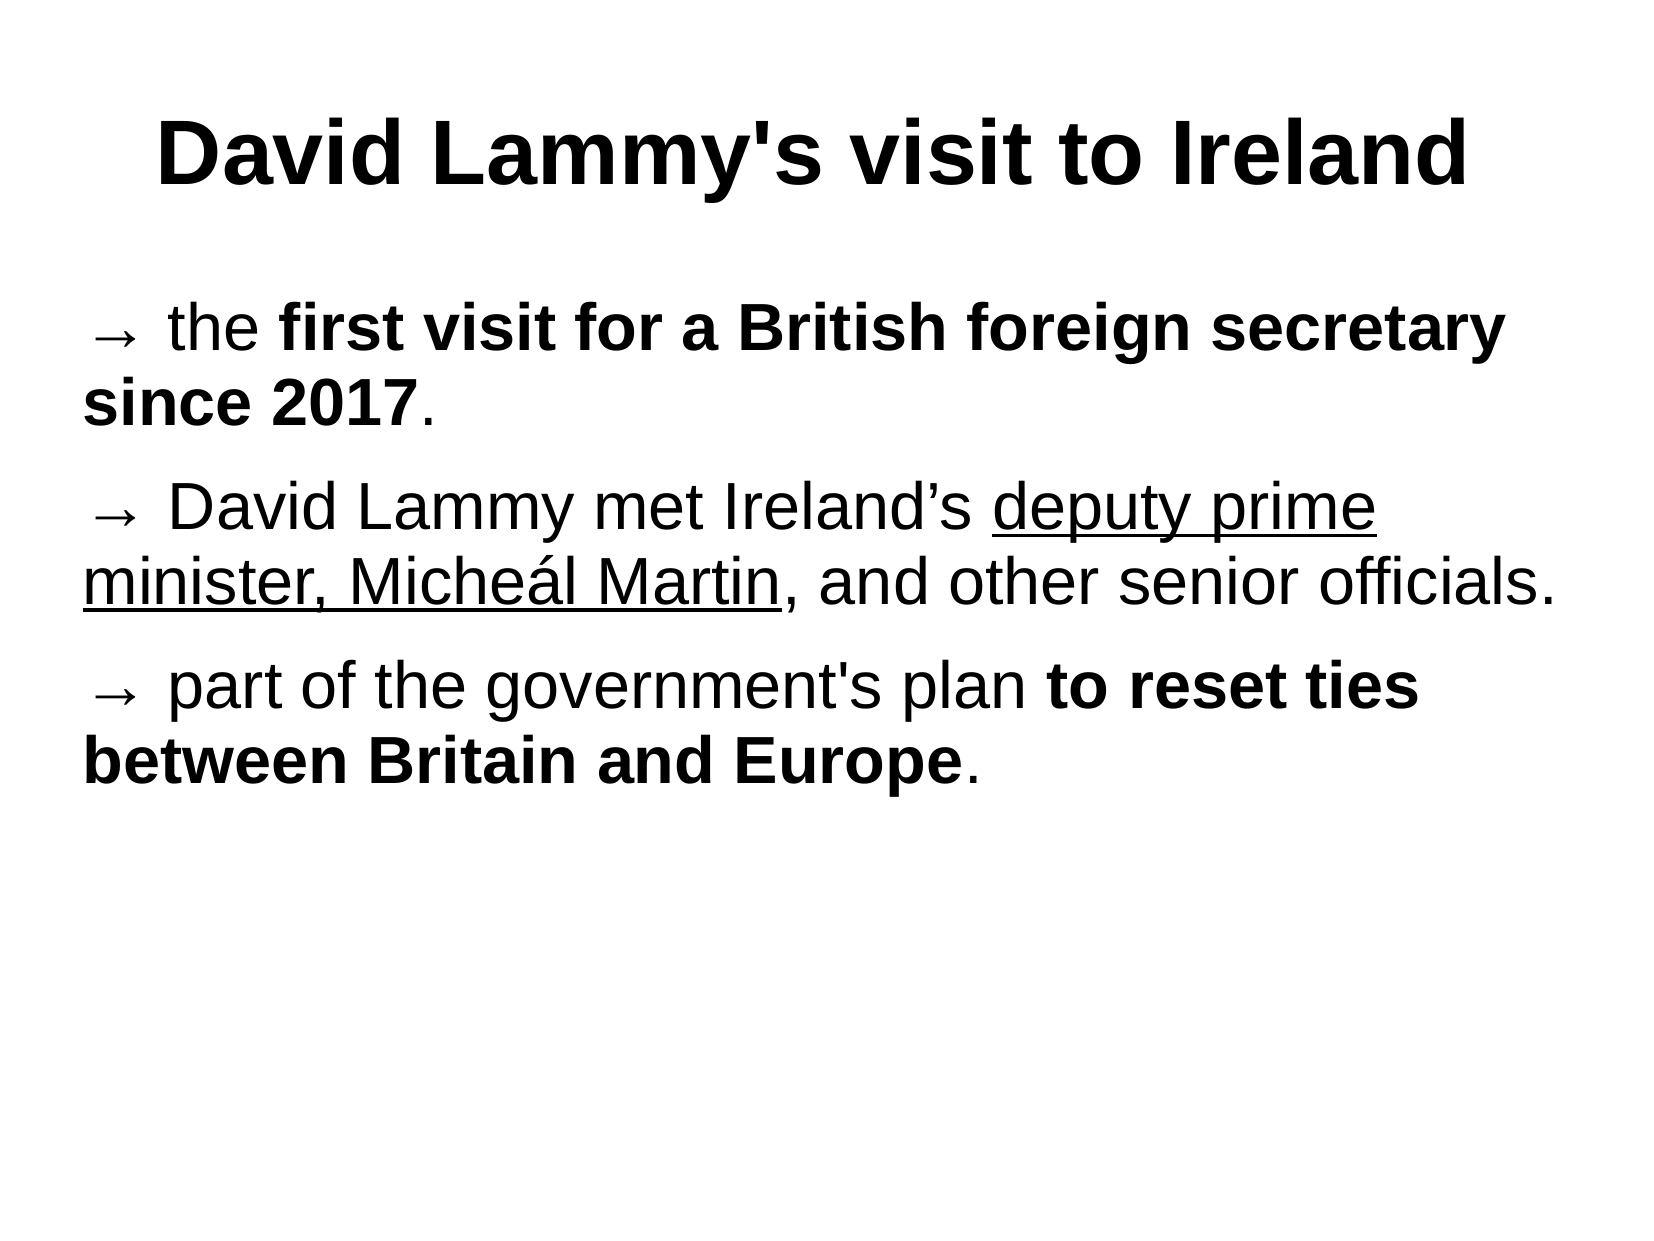

# David Lammy's visit to Ireland
→ the first visit for a British foreign secretary since 2017.
→ David Lammy met Ireland’s deputy prime minister, Micheál Martin, and other senior officials.
→ part of the government's plan to reset ties between Britain and Europe.